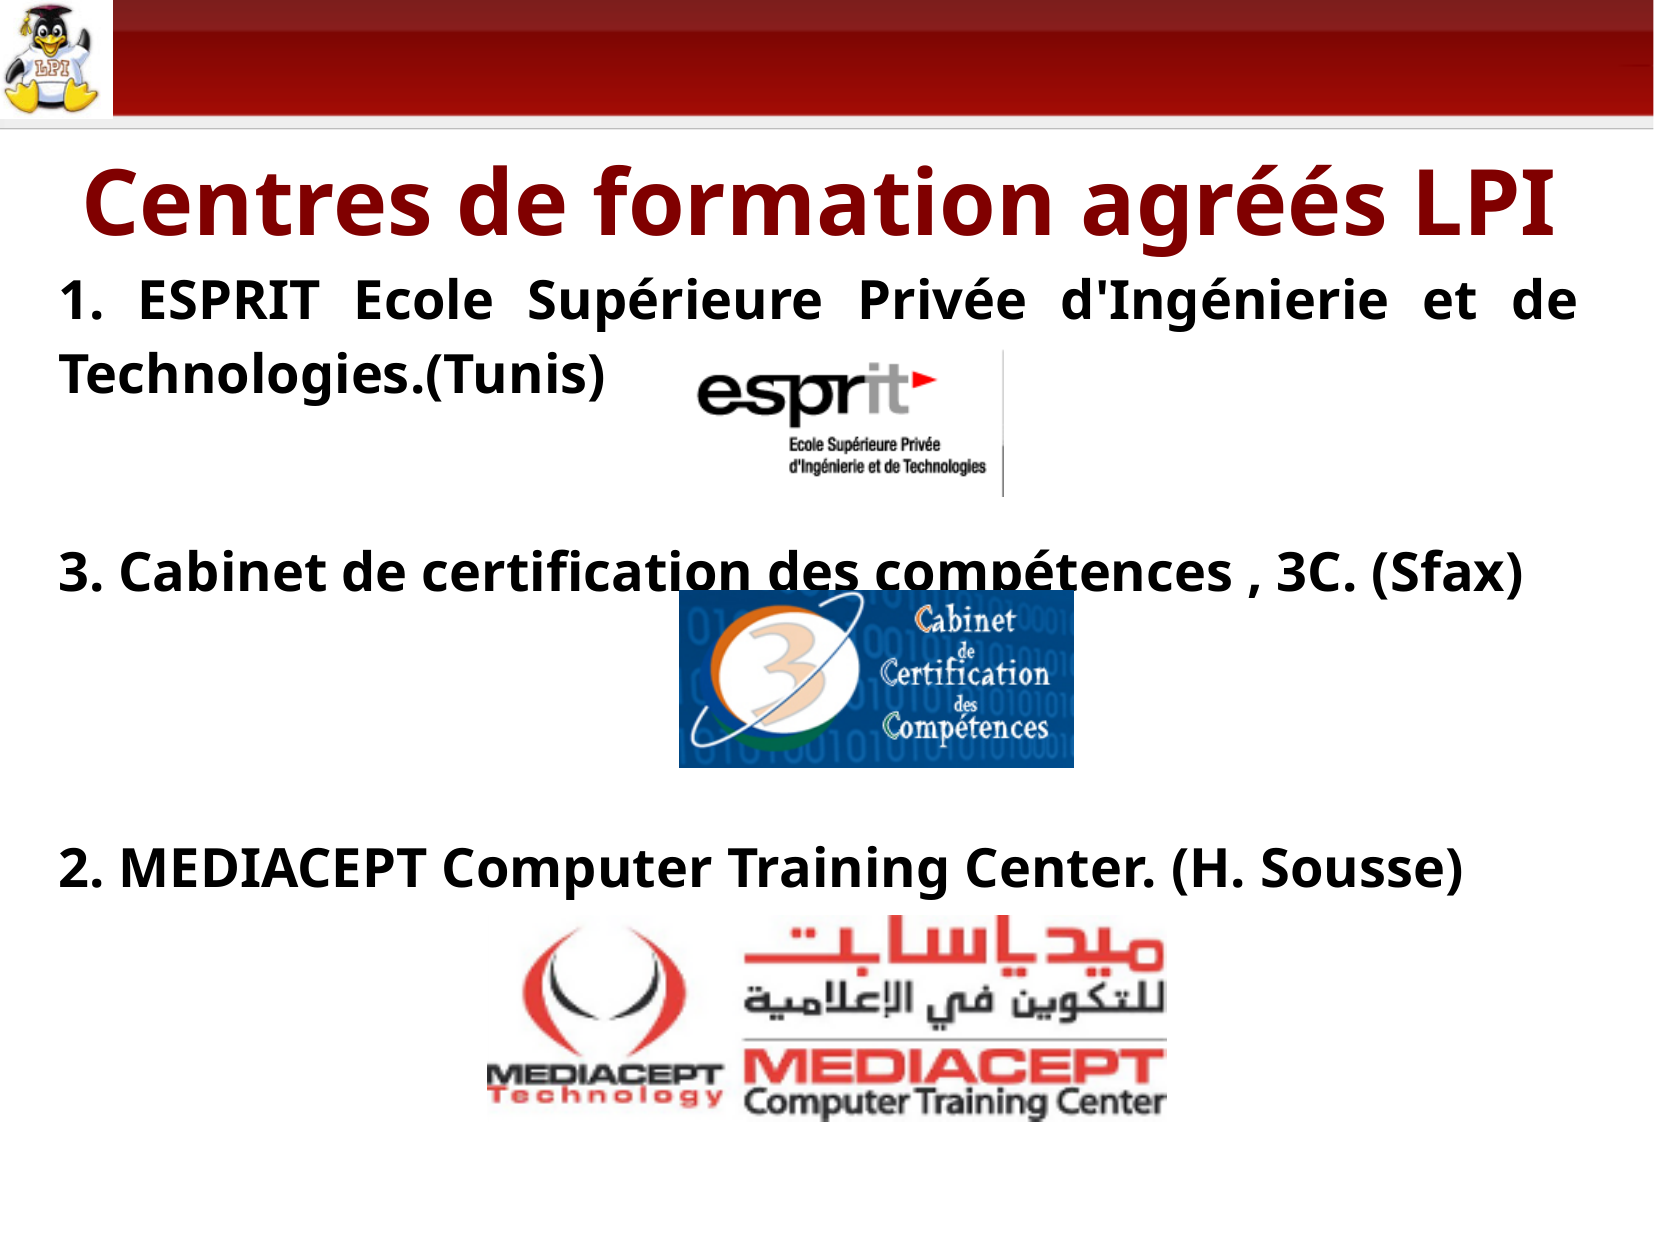

Centres de formation agréés LPI
1. ESPRIT Ecole Supérieure Privée d'Ingénierie et de Technologies.(Tunis)
3. Cabinet de certification des compétences , 3C. (Sfax)
2. MEDIACEPT Computer Training Center. (H. Sousse)